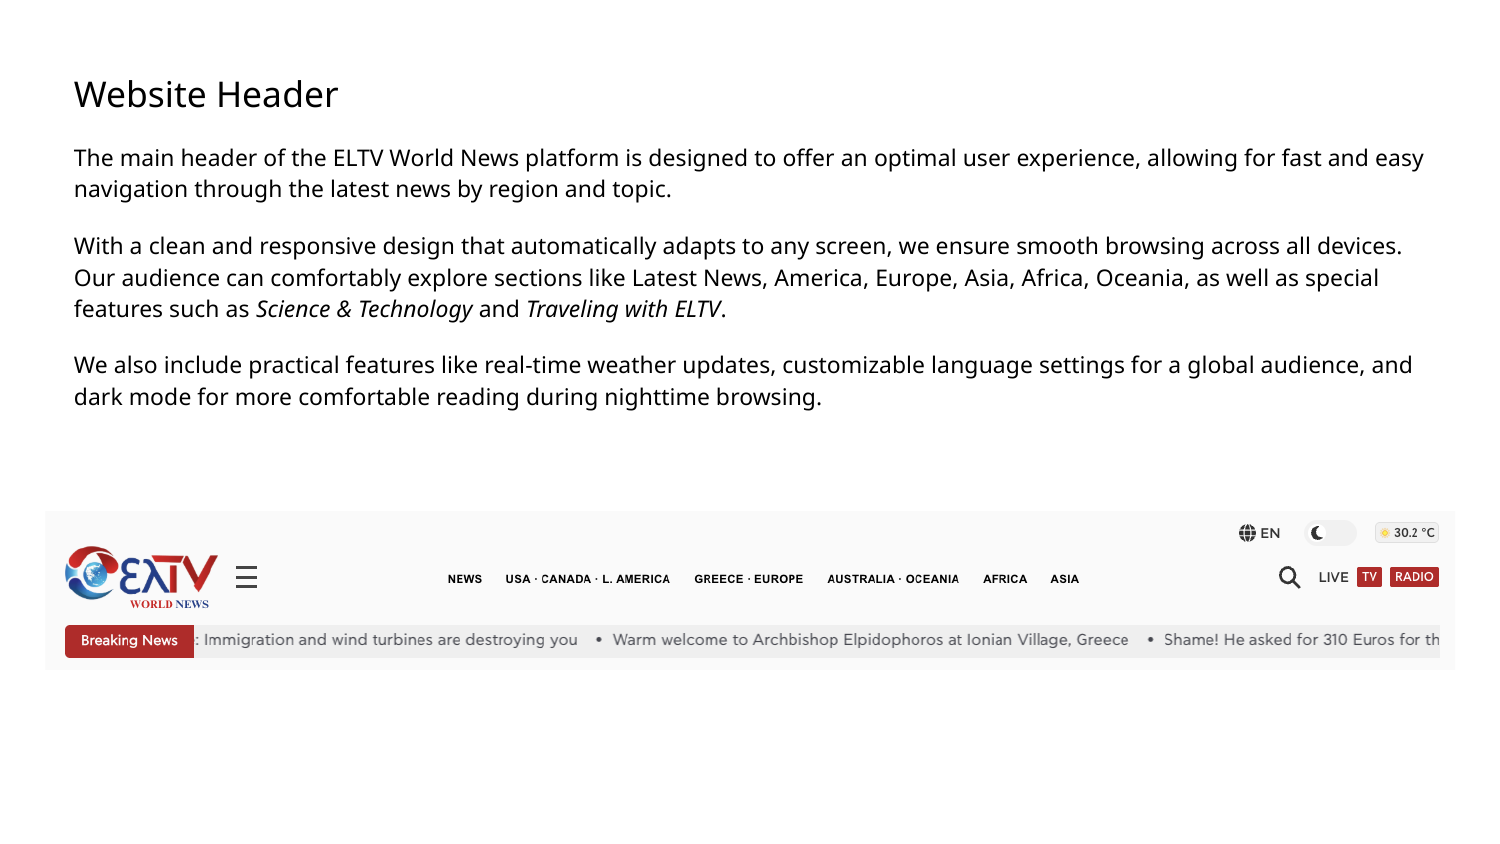

Website Header
The main header of the ELTV World News platform is designed to offer an optimal user experience, allowing for fast and easy navigation through the latest news by region and topic.
With a clean and responsive design that automatically adapts to any screen, we ensure smooth browsing across all devices. Our audience can comfortably explore sections like Latest News, America, Europe, Asia, Africa, Oceania, as well as special features such as Science & Technology and Traveling with ELTV.
We also include practical features like real-time weather updates, customizable language settings for a global audience, and dark mode for more comfortable reading during nighttime browsing.